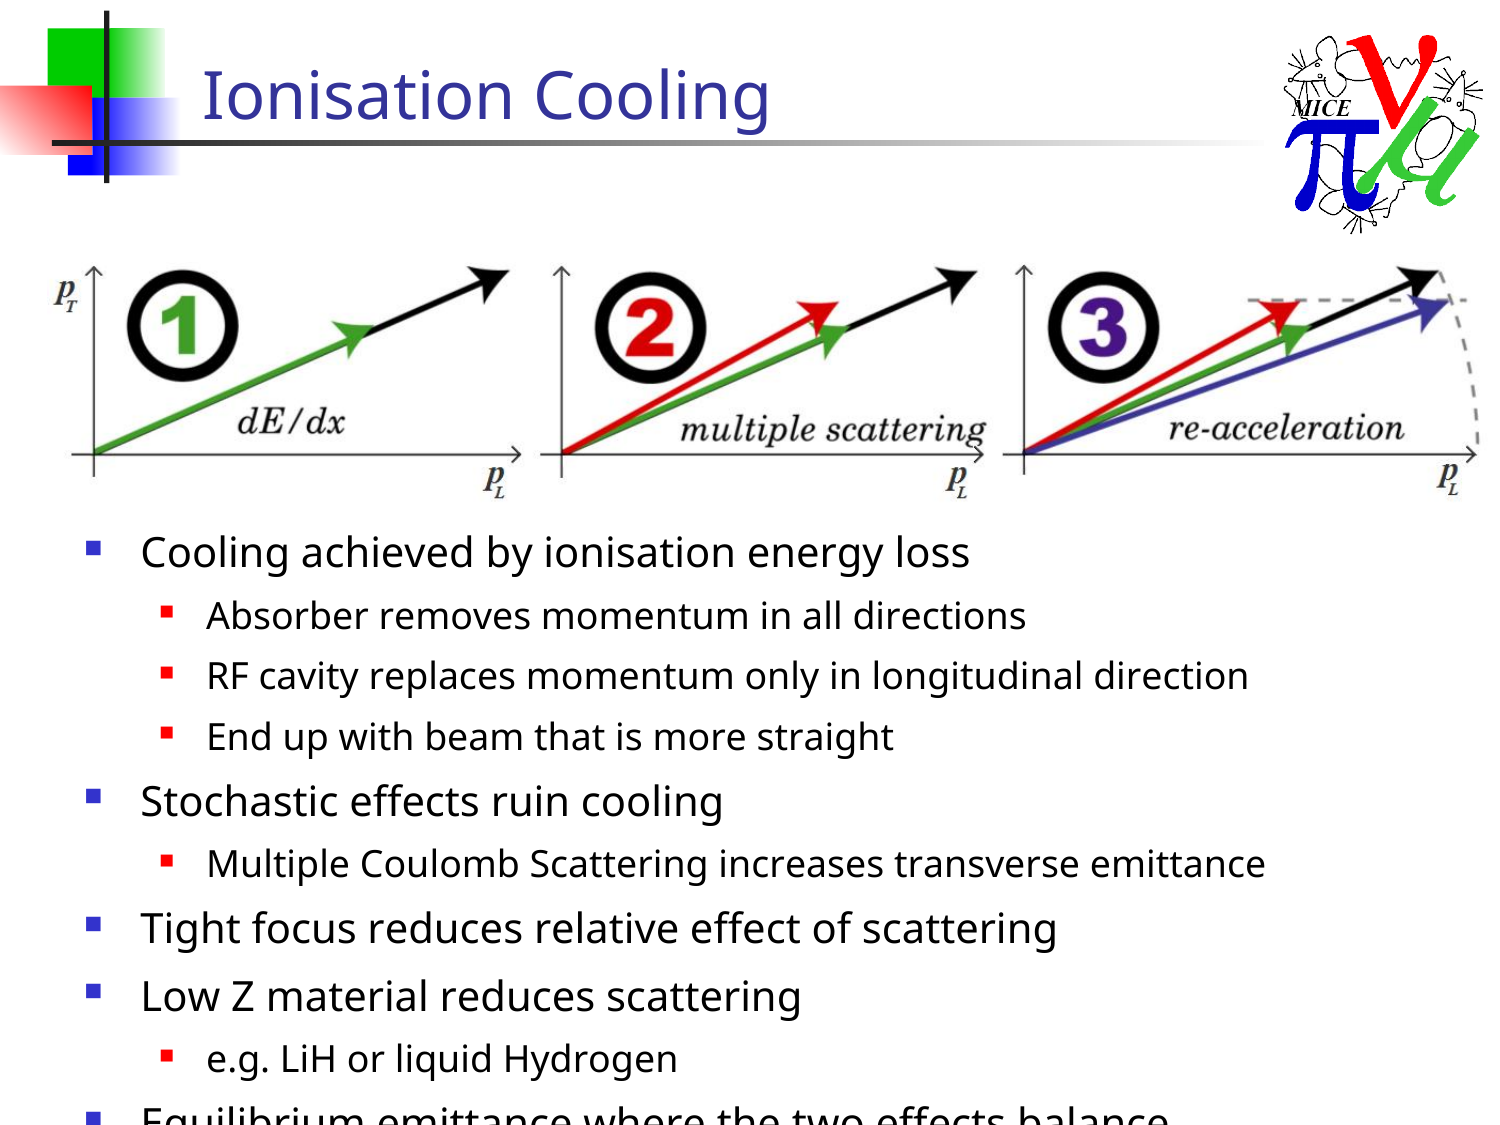

Ionisation Cooling
# Cooling achieved by ionisation energy loss
Absorber removes momentum in all directions
RF cavity replaces momentum only in longitudinal direction
End up with beam that is more straight
Stochastic effects ruin cooling
Multiple Coulomb Scattering increases transverse emittance
Tight focus reduces relative effect of scattering
Low Z material reduces scattering
e.g. LiH or liquid Hydrogen
Equilibrium emittance where the two effects balance